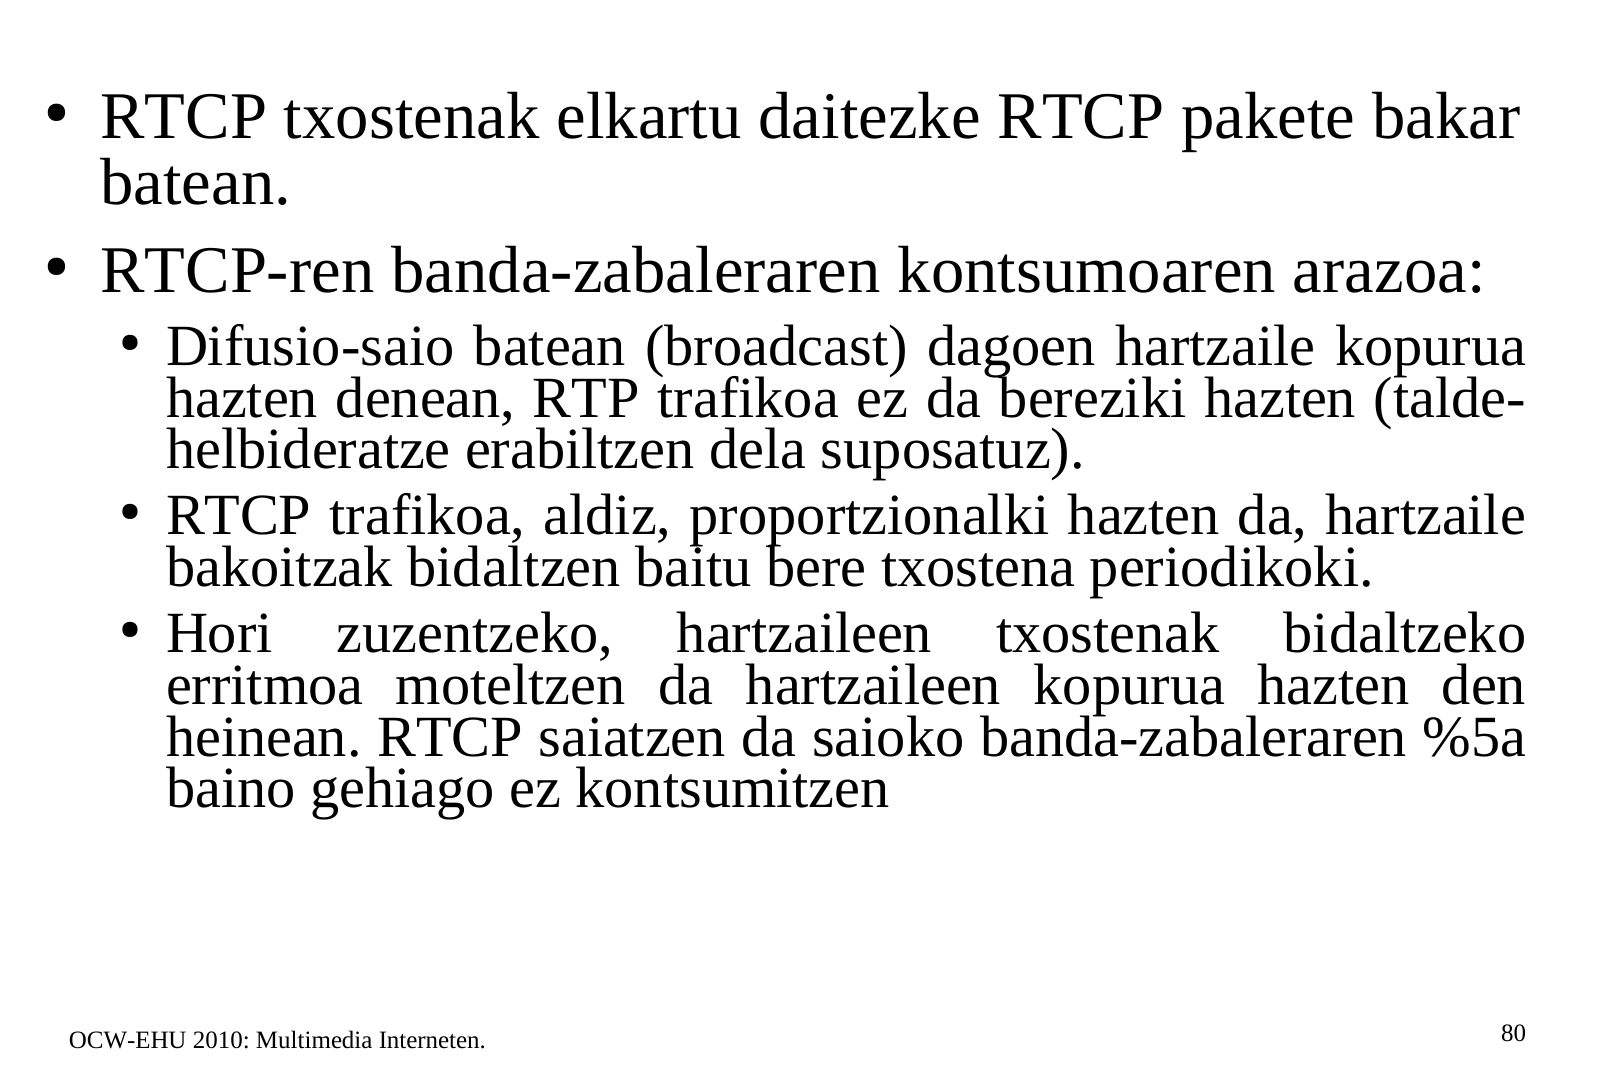

# RTCP txostenak elkartu daitezke RTCP pakete bakar batean.
RTCP-ren banda-zabaleraren kontsumoaren arazoa:
Difusio-saio batean (broadcast) dagoen hartzaile kopurua hazten denean, RTP trafikoa ez da bereziki hazten (talde-helbideratze erabiltzen dela suposatuz).
RTCP trafikoa, aldiz, proportzionalki hazten da, hartzaile bakoitzak bidaltzen baitu bere txostena periodikoki.
Hori zuzentzeko, hartzaileen txostenak bidaltzeko erritmoa moteltzen da hartzaileen kopurua hazten den heinean. RTCP saiatzen da saioko banda-zabaleraren %5a baino gehiago ez kontsumitzen
80